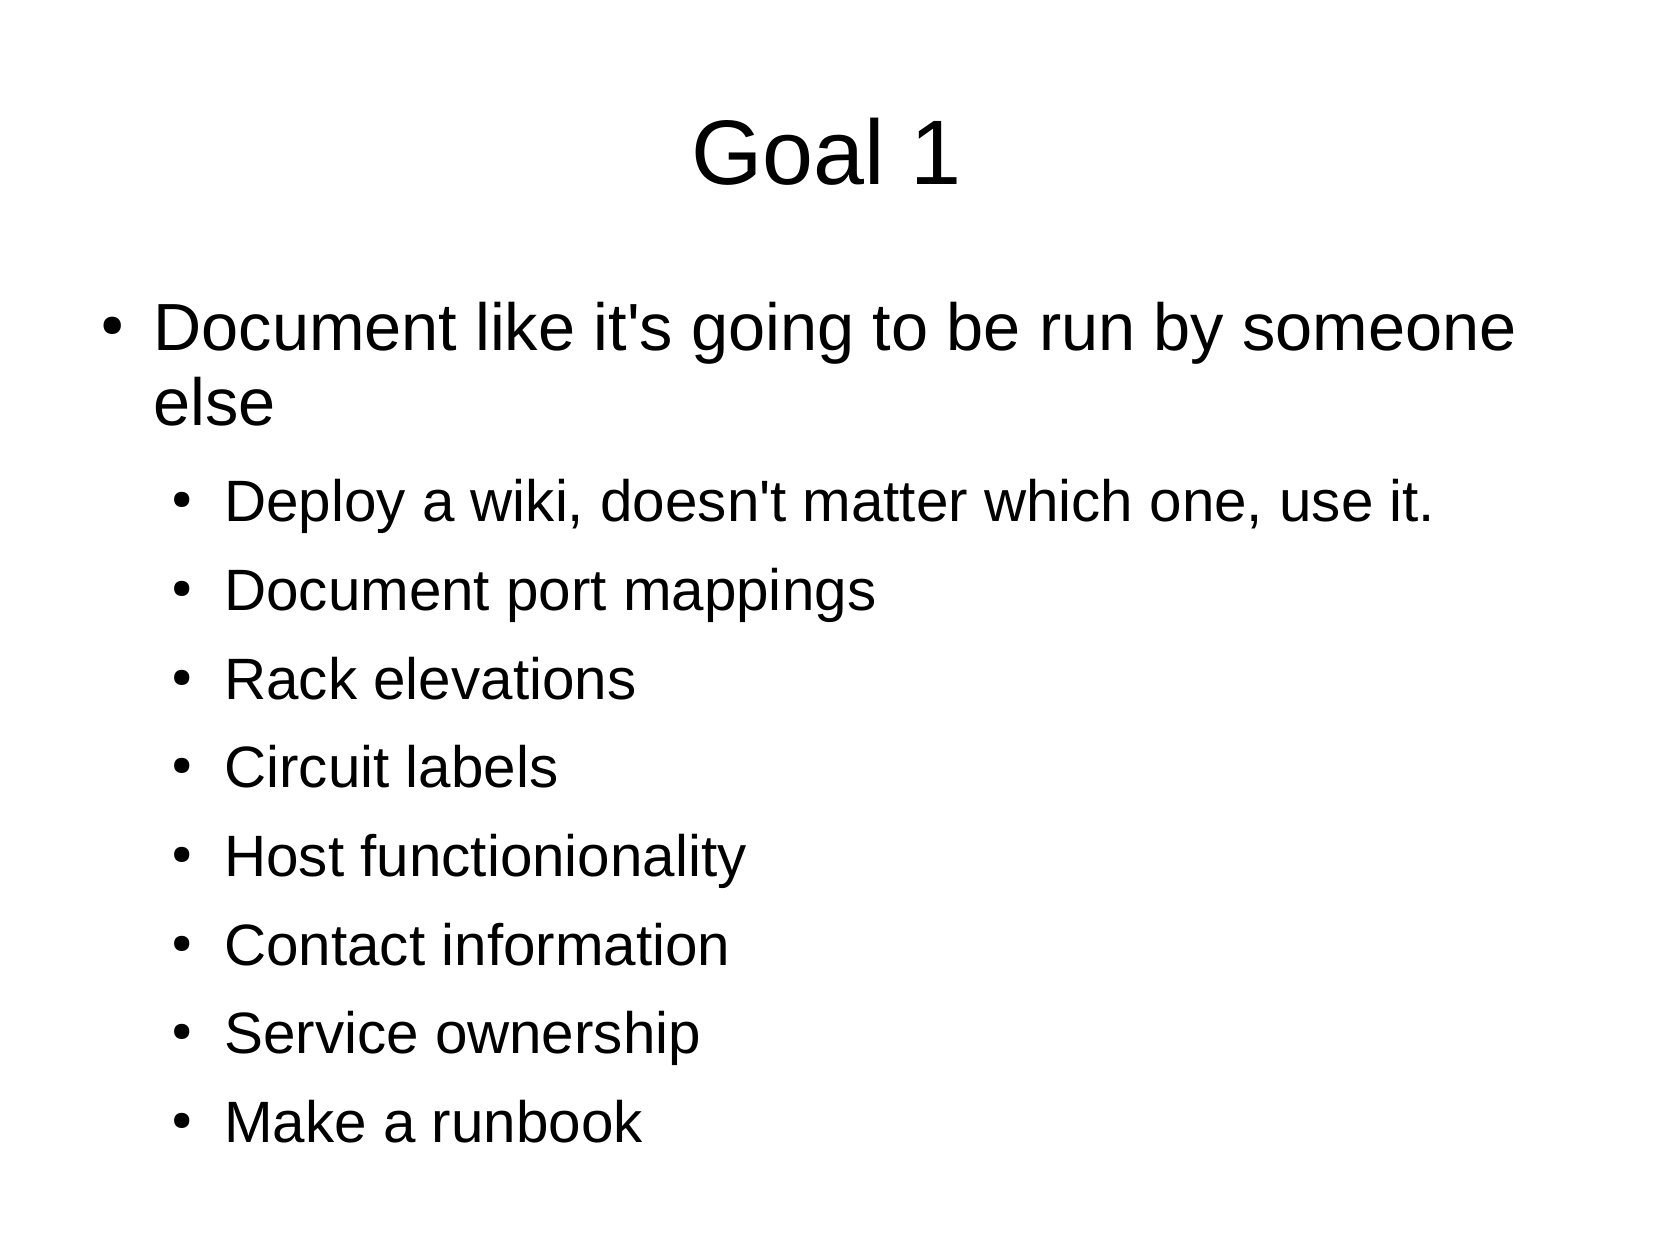

# Goal 1
Document like it's going to be run by someone else
Deploy a wiki, doesn't matter which one, use it.
Document port mappings
Rack elevations
Circuit labels
Host functionionality
Contact information
Service ownership
Make a runbook